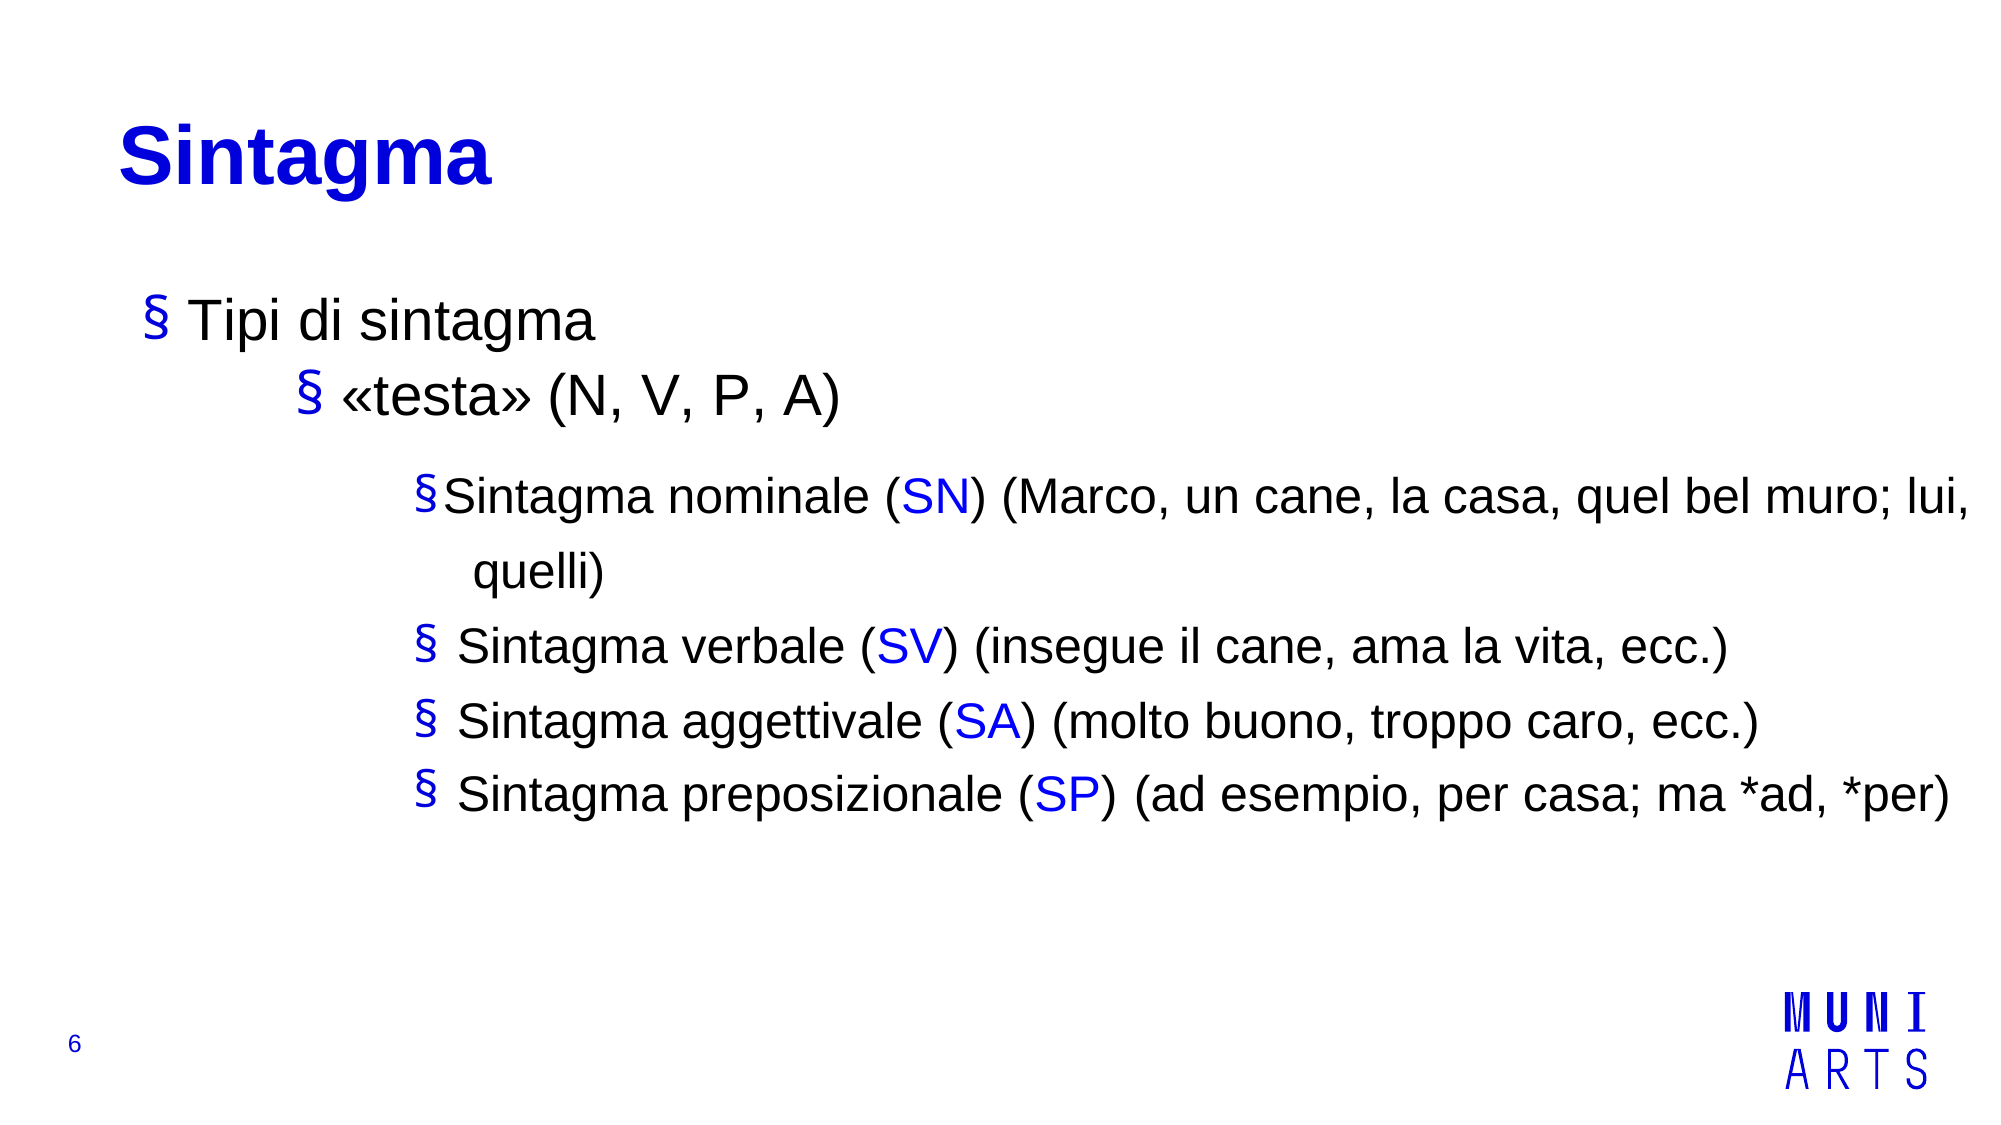

# Sintagma
 Tipi di sintagma
 «testa» (N, V, P, A)
Sintagma nominale (SN) (Marco, un cane, la casa, quel bel muro; lui, quelli)
 Sintagma verbale (SV) (insegue il cane, ama la vita, ecc.)
 Sintagma aggettivale (SA) (molto buono, troppo caro, ecc.)
 Sintagma preposizionale (SP) (ad esempio, per casa; ma *ad, *per)
6